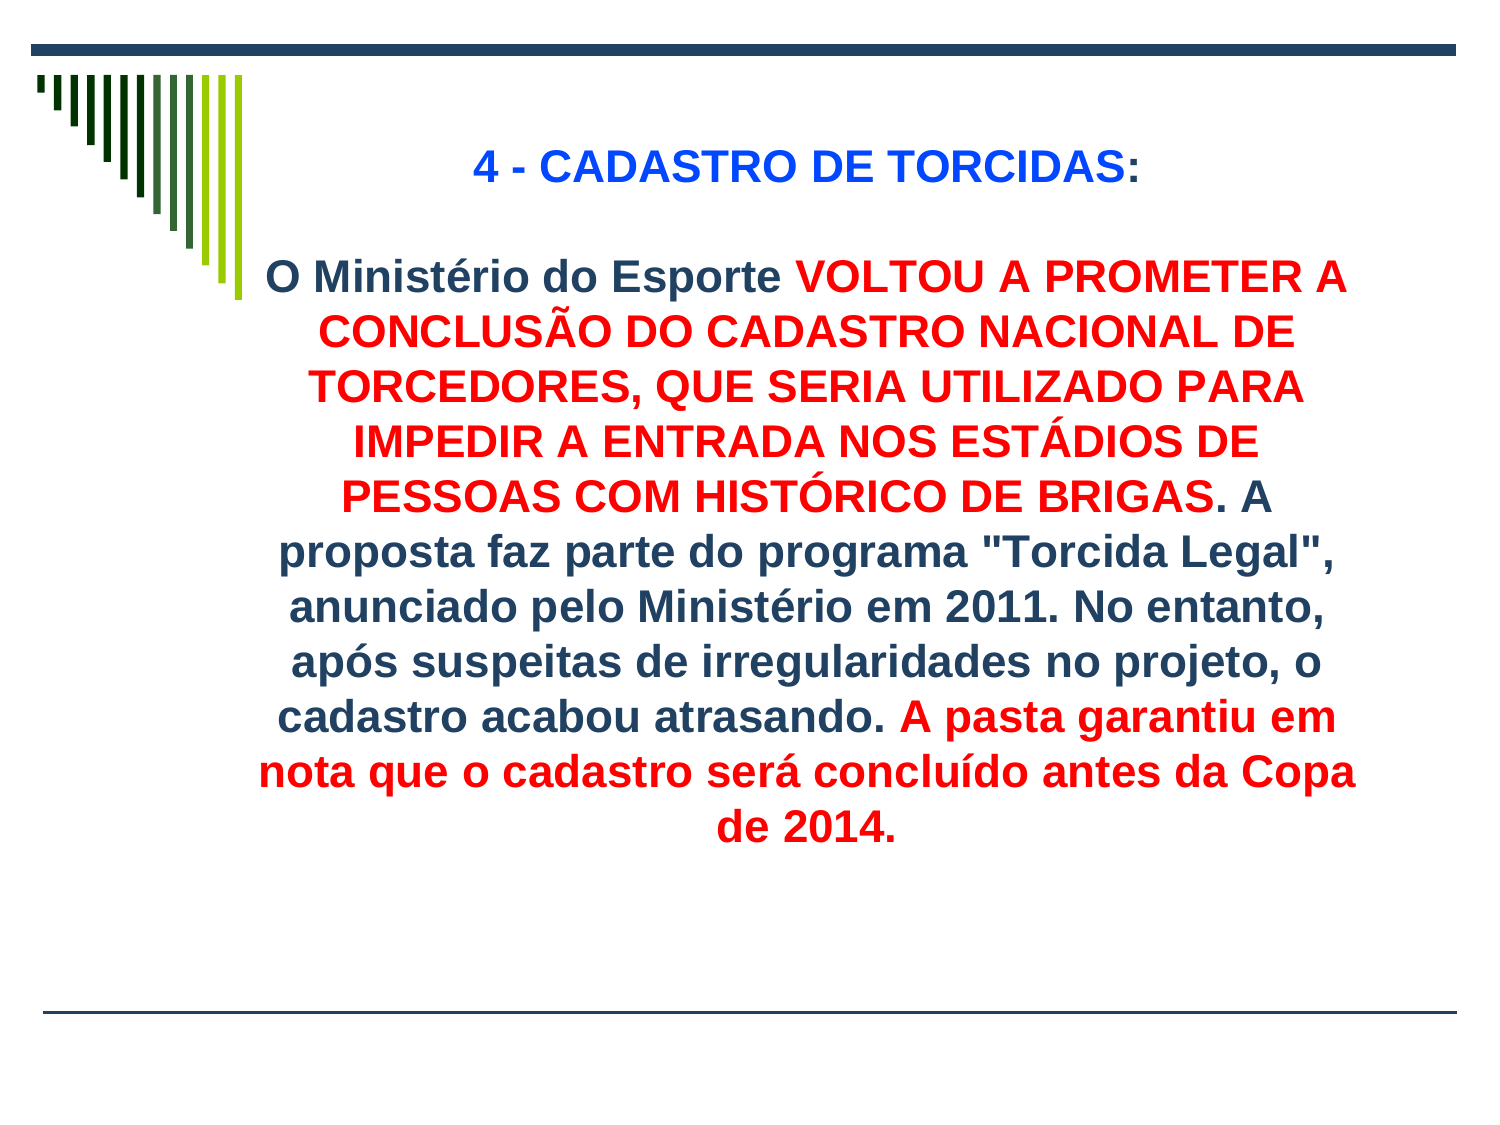

# 4 - CADASTRO DE TORCIDAS: O Ministério do Esporte VOLTOU A PROMETER A CONCLUSÃO DO CADASTRO NACIONAL DE TORCEDORES, QUE SERIA UTILIZADO PARA IMPEDIR A ENTRADA NOS ESTÁDIOS DE PESSOAS COM HISTÓRICO DE BRIGAS. A proposta faz parte do programa "Torcida Legal", anunciado pelo Ministério em 2011. No entanto, após suspeitas de irregularidades no projeto, o cadastro acabou atrasando. A pasta garantiu em nota que o cadastro será concluído antes da Copa de 2014.